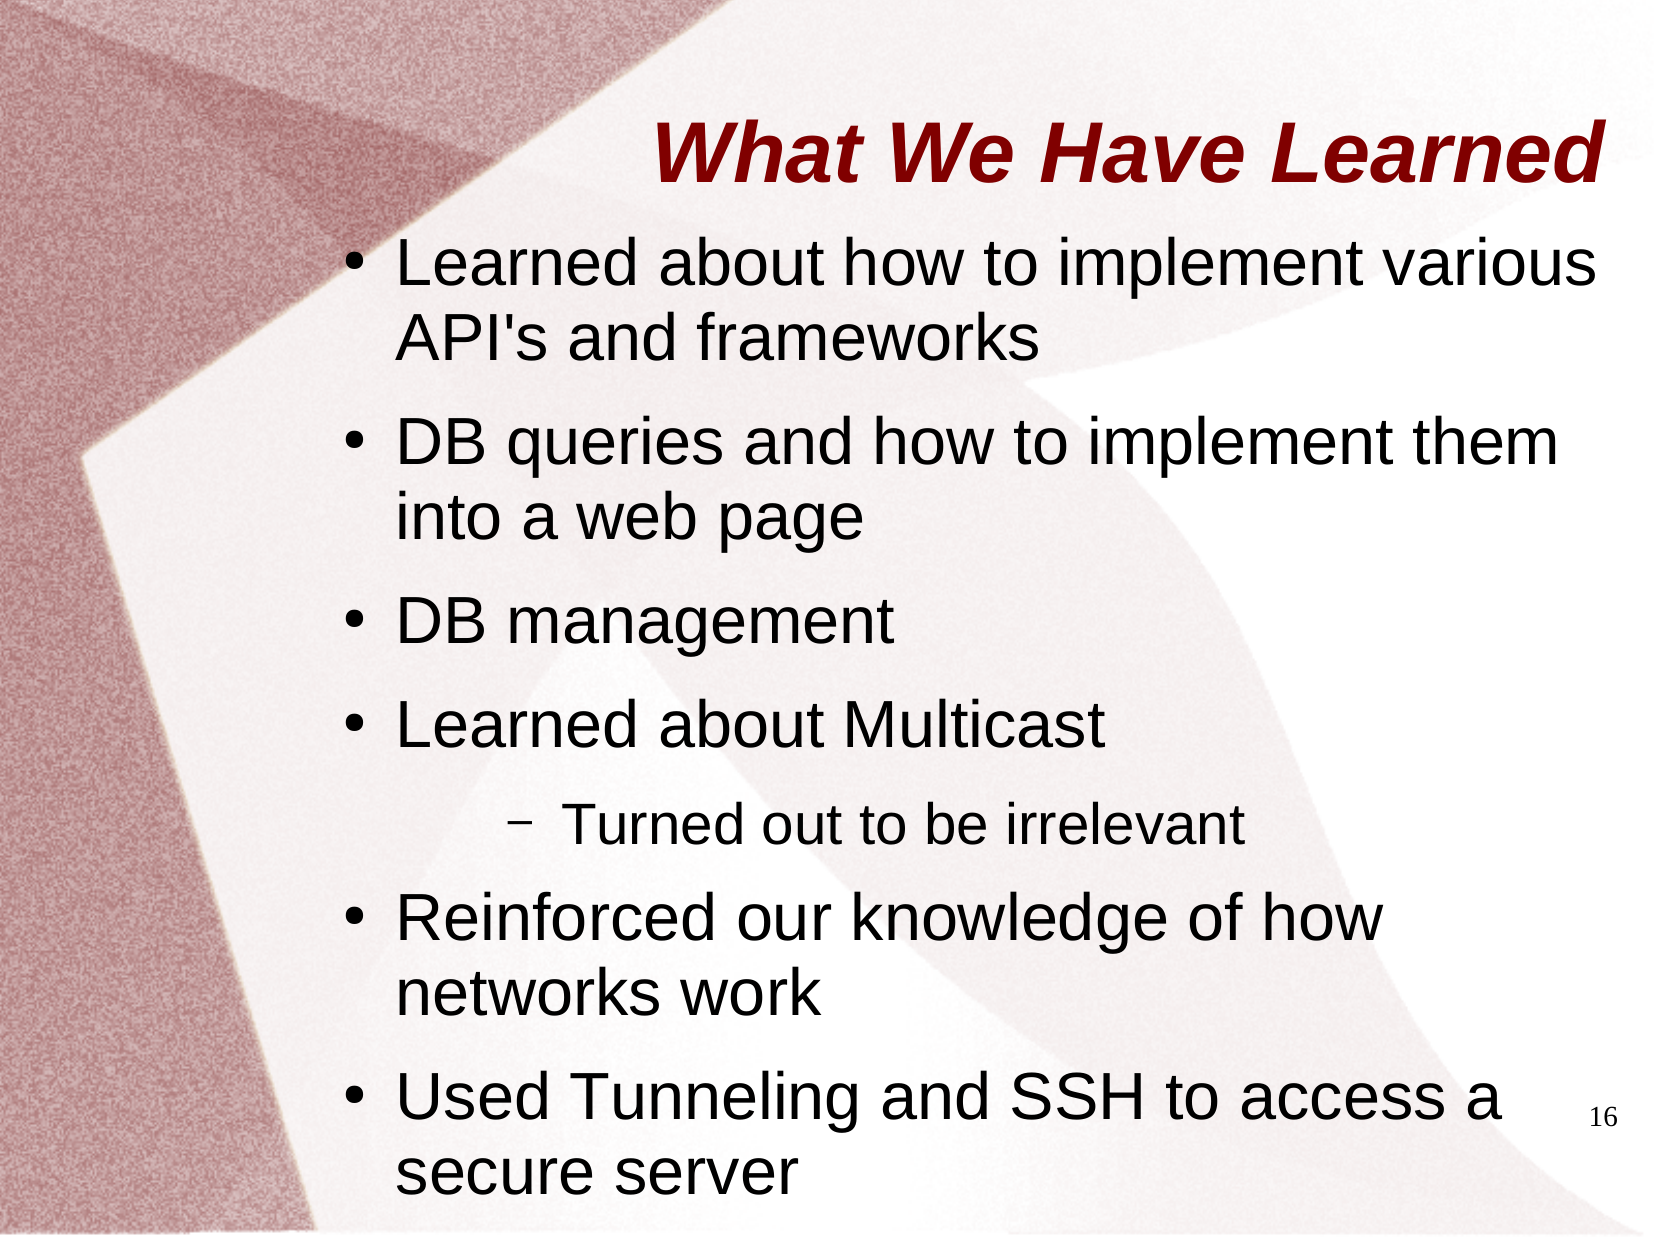

# What We Have Learned
Learned about how to implement various API's and frameworks
DB queries and how to implement them into a web page
DB management
Learned about Multicast
Turned out to be irrelevant
Reinforced our knowledge of how networks work
Used Tunneling and SSH to access a secure server
16